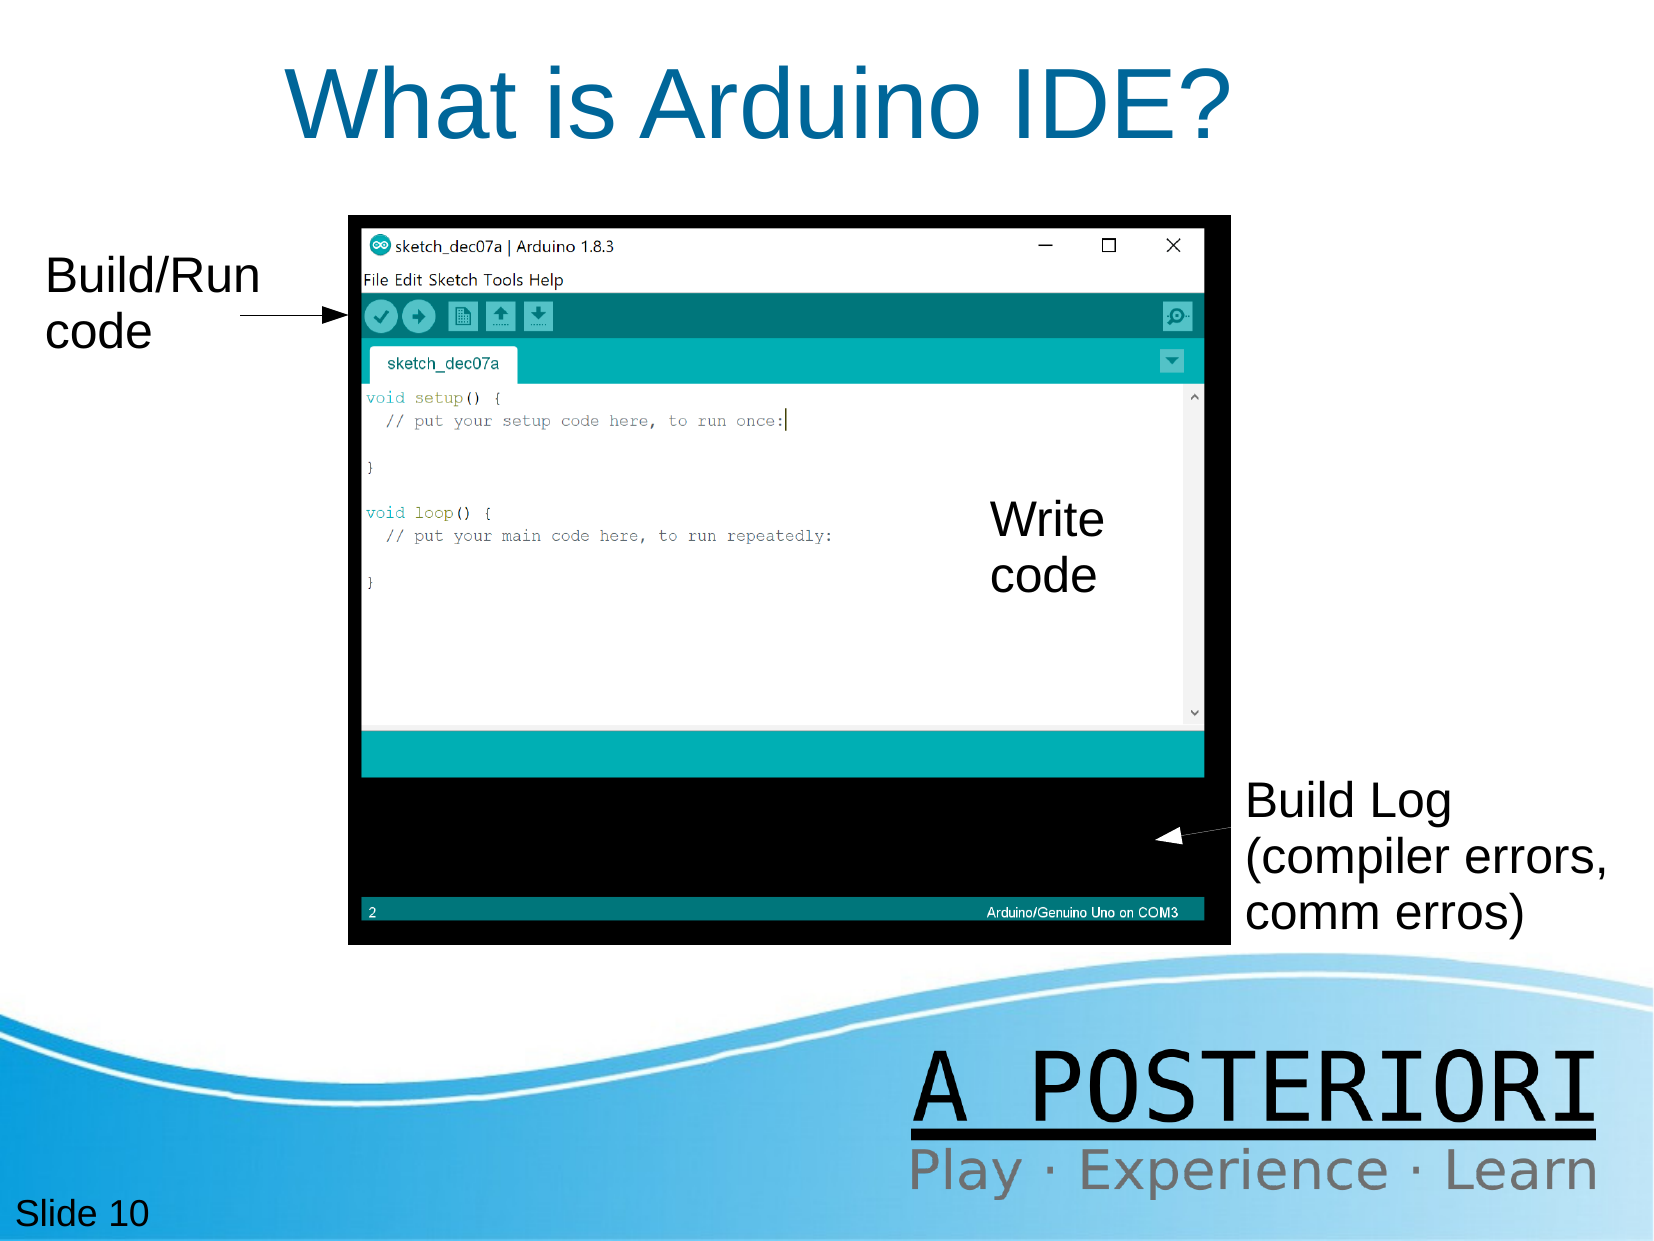

# What is Arduino IDE?
Build/Run code
Write code
Build Log
(compiler errors, comm erros)